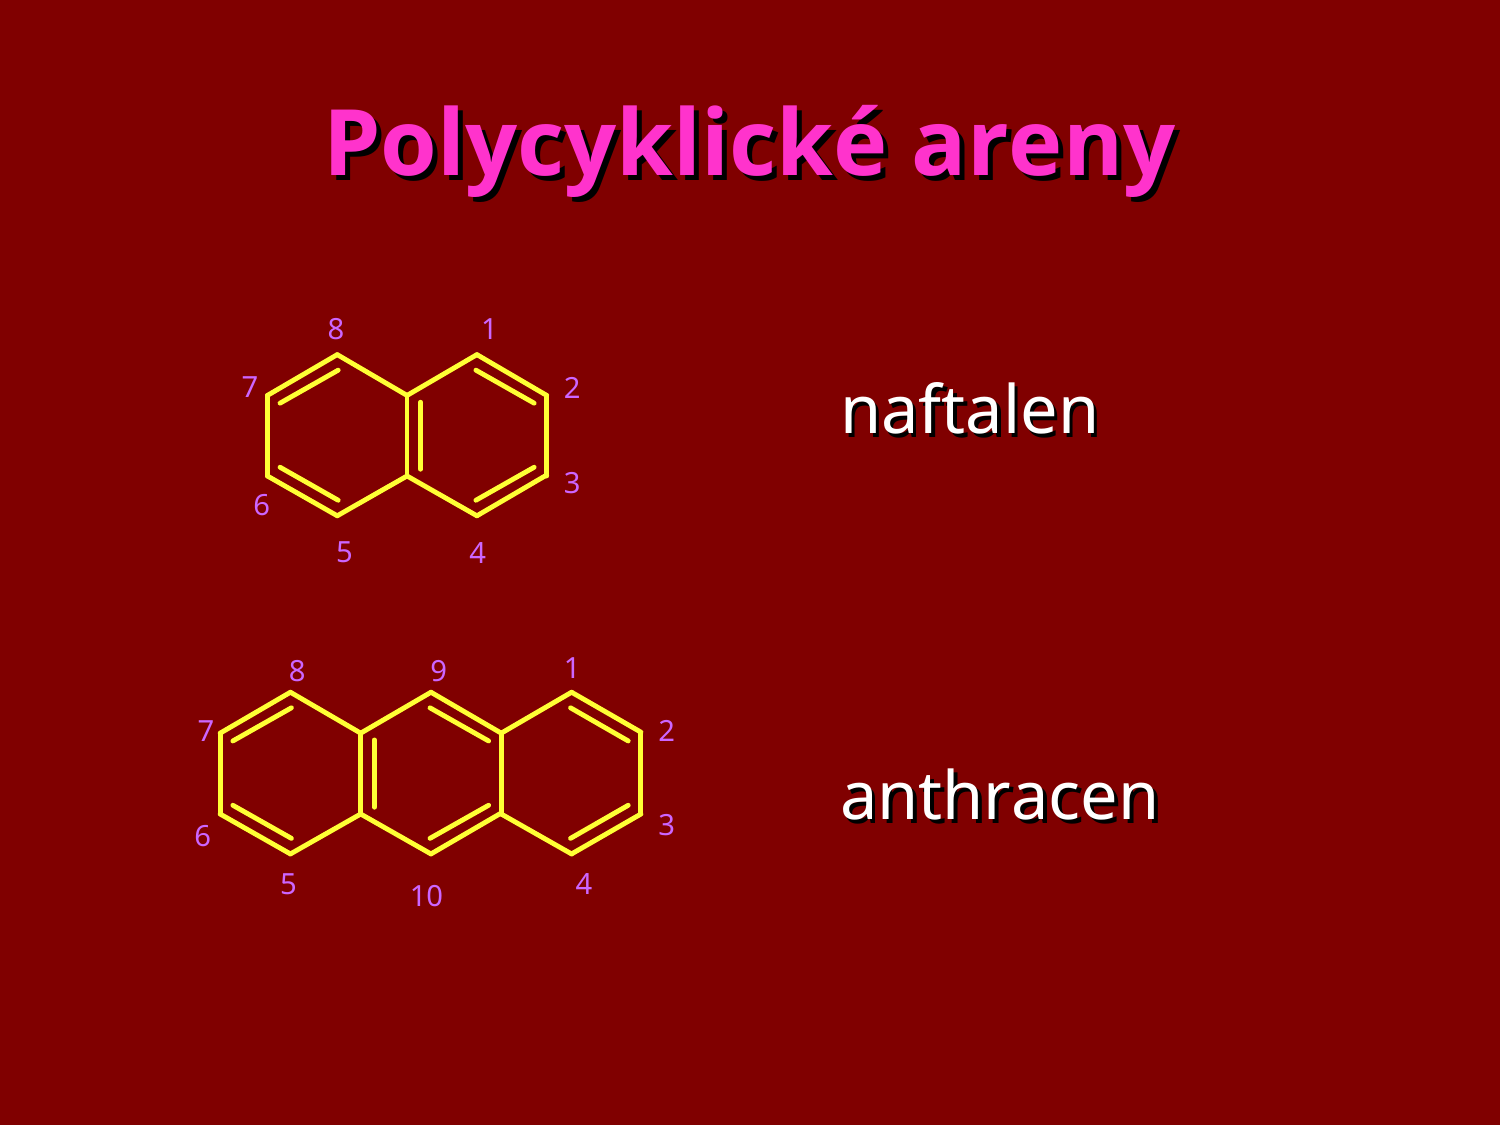

# Polycyklické areny
						naftalen
						anthracen
8
1
7
2
3
6
5
4
1
8
9
7
2
3
6
5
4
10